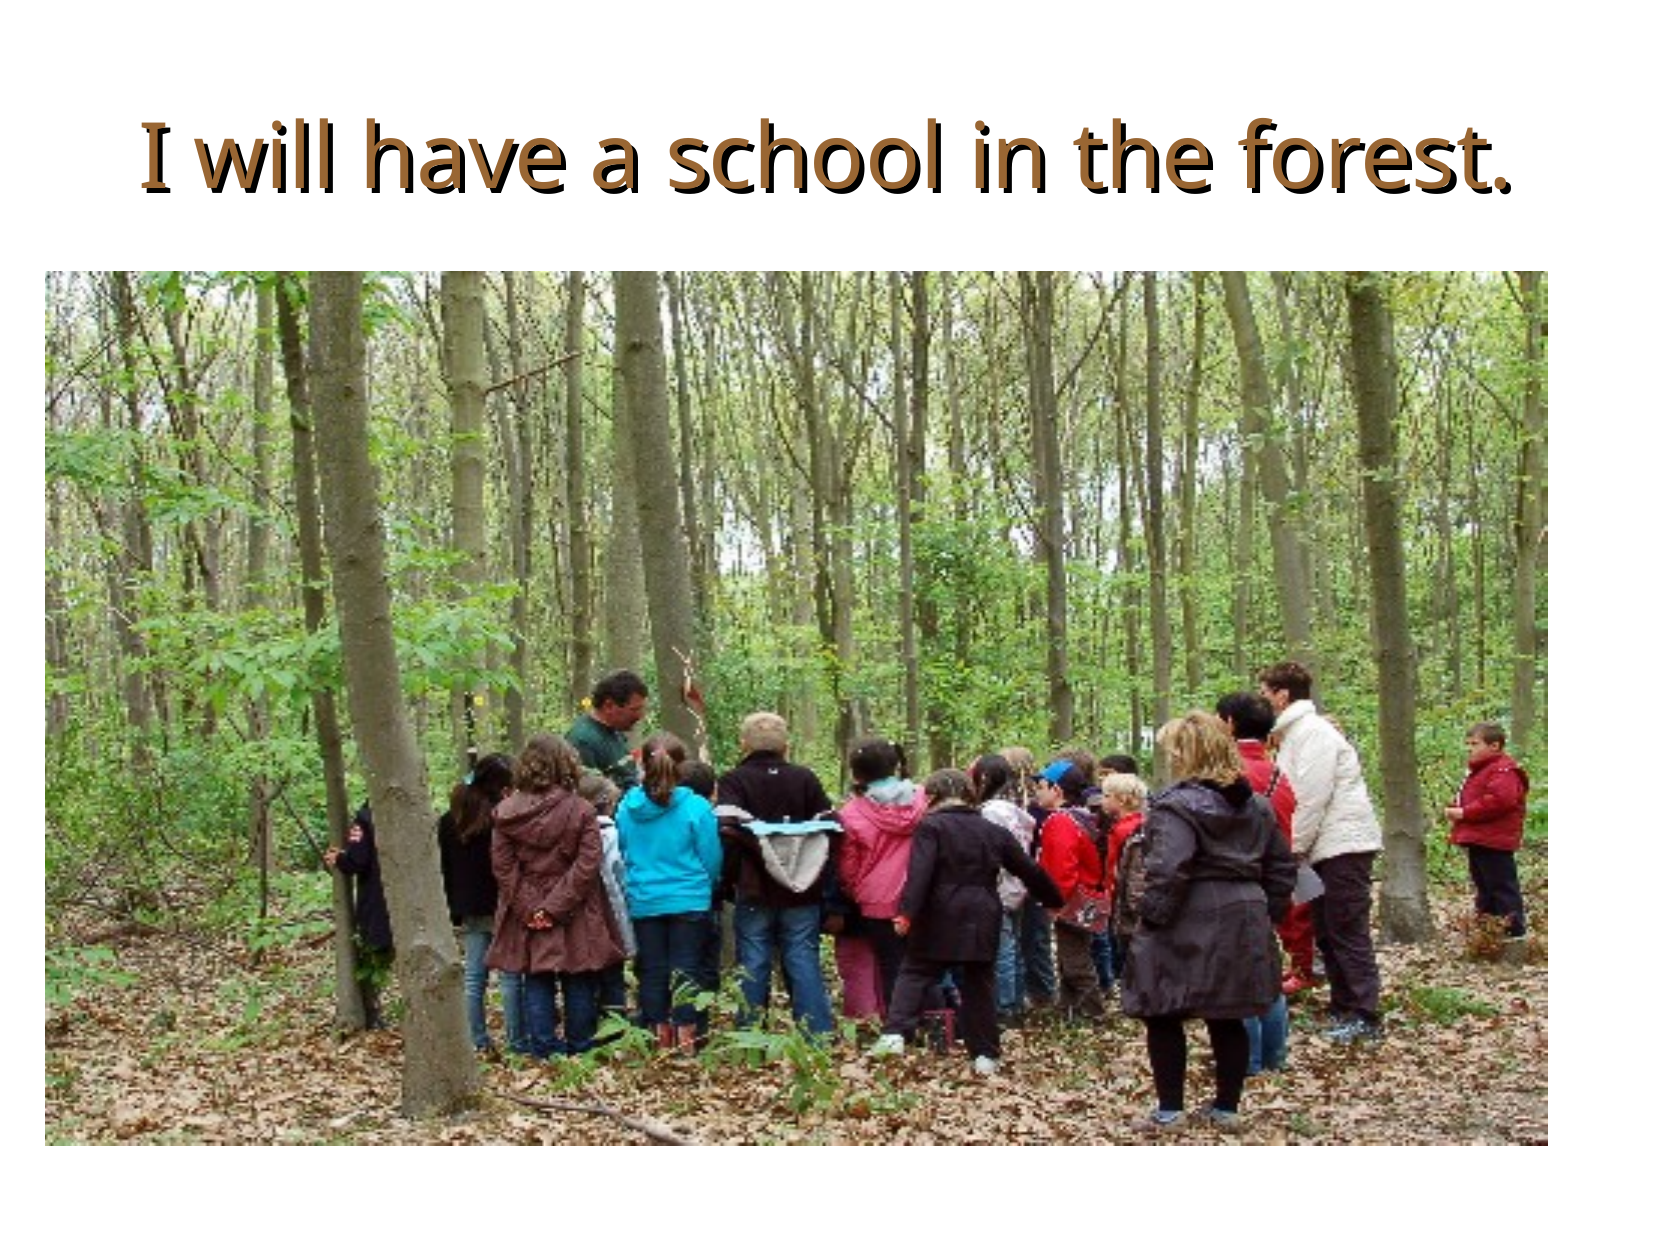

# I will have a school in the forest.
[unsupported chart]